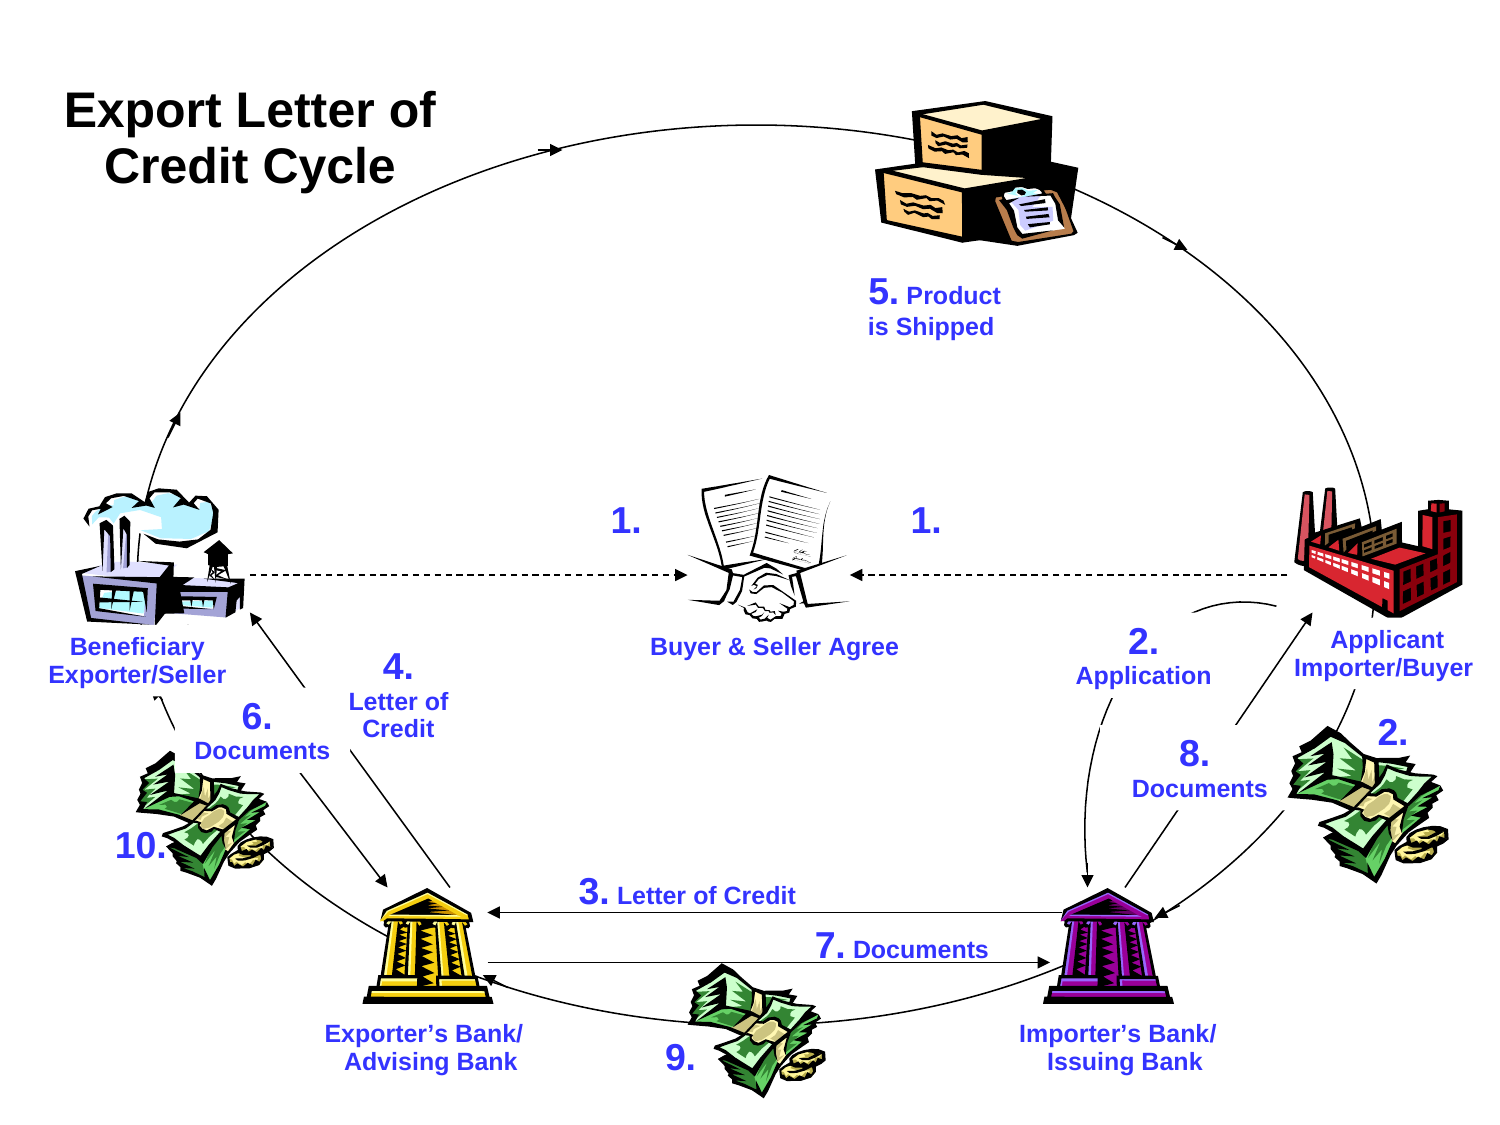

Export Letter of Credit Cycle
 5. Product is Shipped
1.
1.
2. Application
Applicant Importer/Buyer
Beneficiary
Exporter/Seller
Buyer & Seller Agree
4.
Letter of Credit
6.
Documents
2.
8.
Documents
10.
3. Letter of Credit
7. Documents
Exporter’s Bank/ Advising Bank
Importer’s Bank/ Issuing Bank
9.